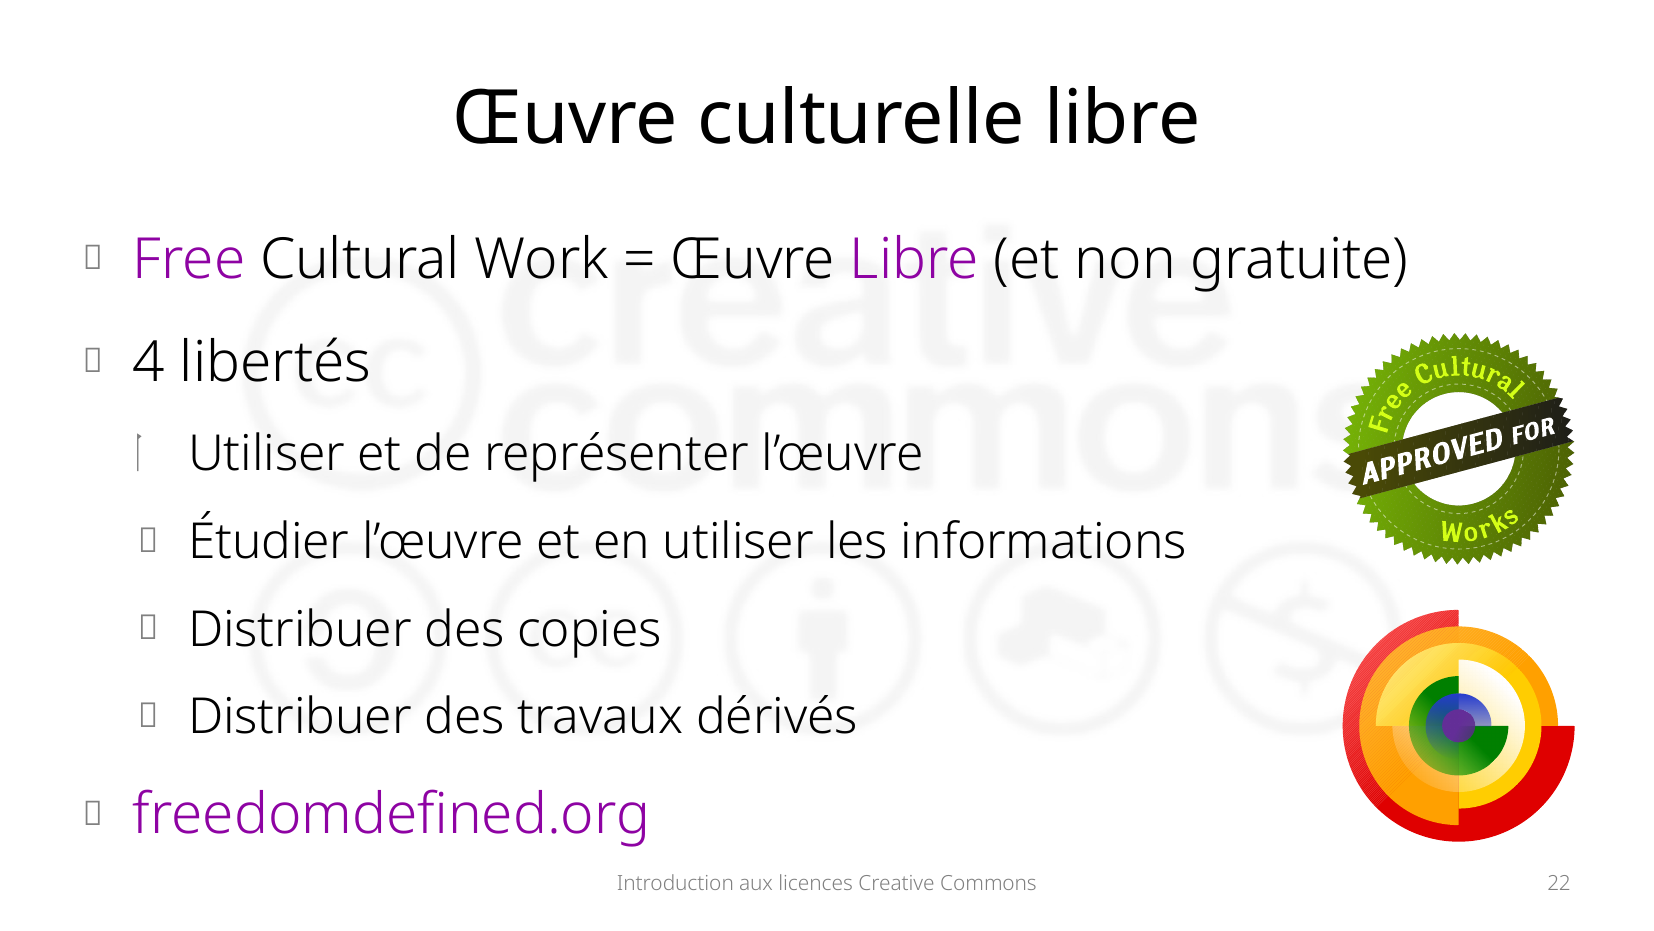

# Œuvre culturelle libre
Free Cultural Work = Œuvre Libre (et non gratuite)
4 libertés
Utiliser et de représenter l’œuvre
Étudier l’œuvre et en utiliser les informations
Distribuer des copies
Distribuer des travaux dérivés
freedomdefined.org
Introduction aux licences Creative Commons
22